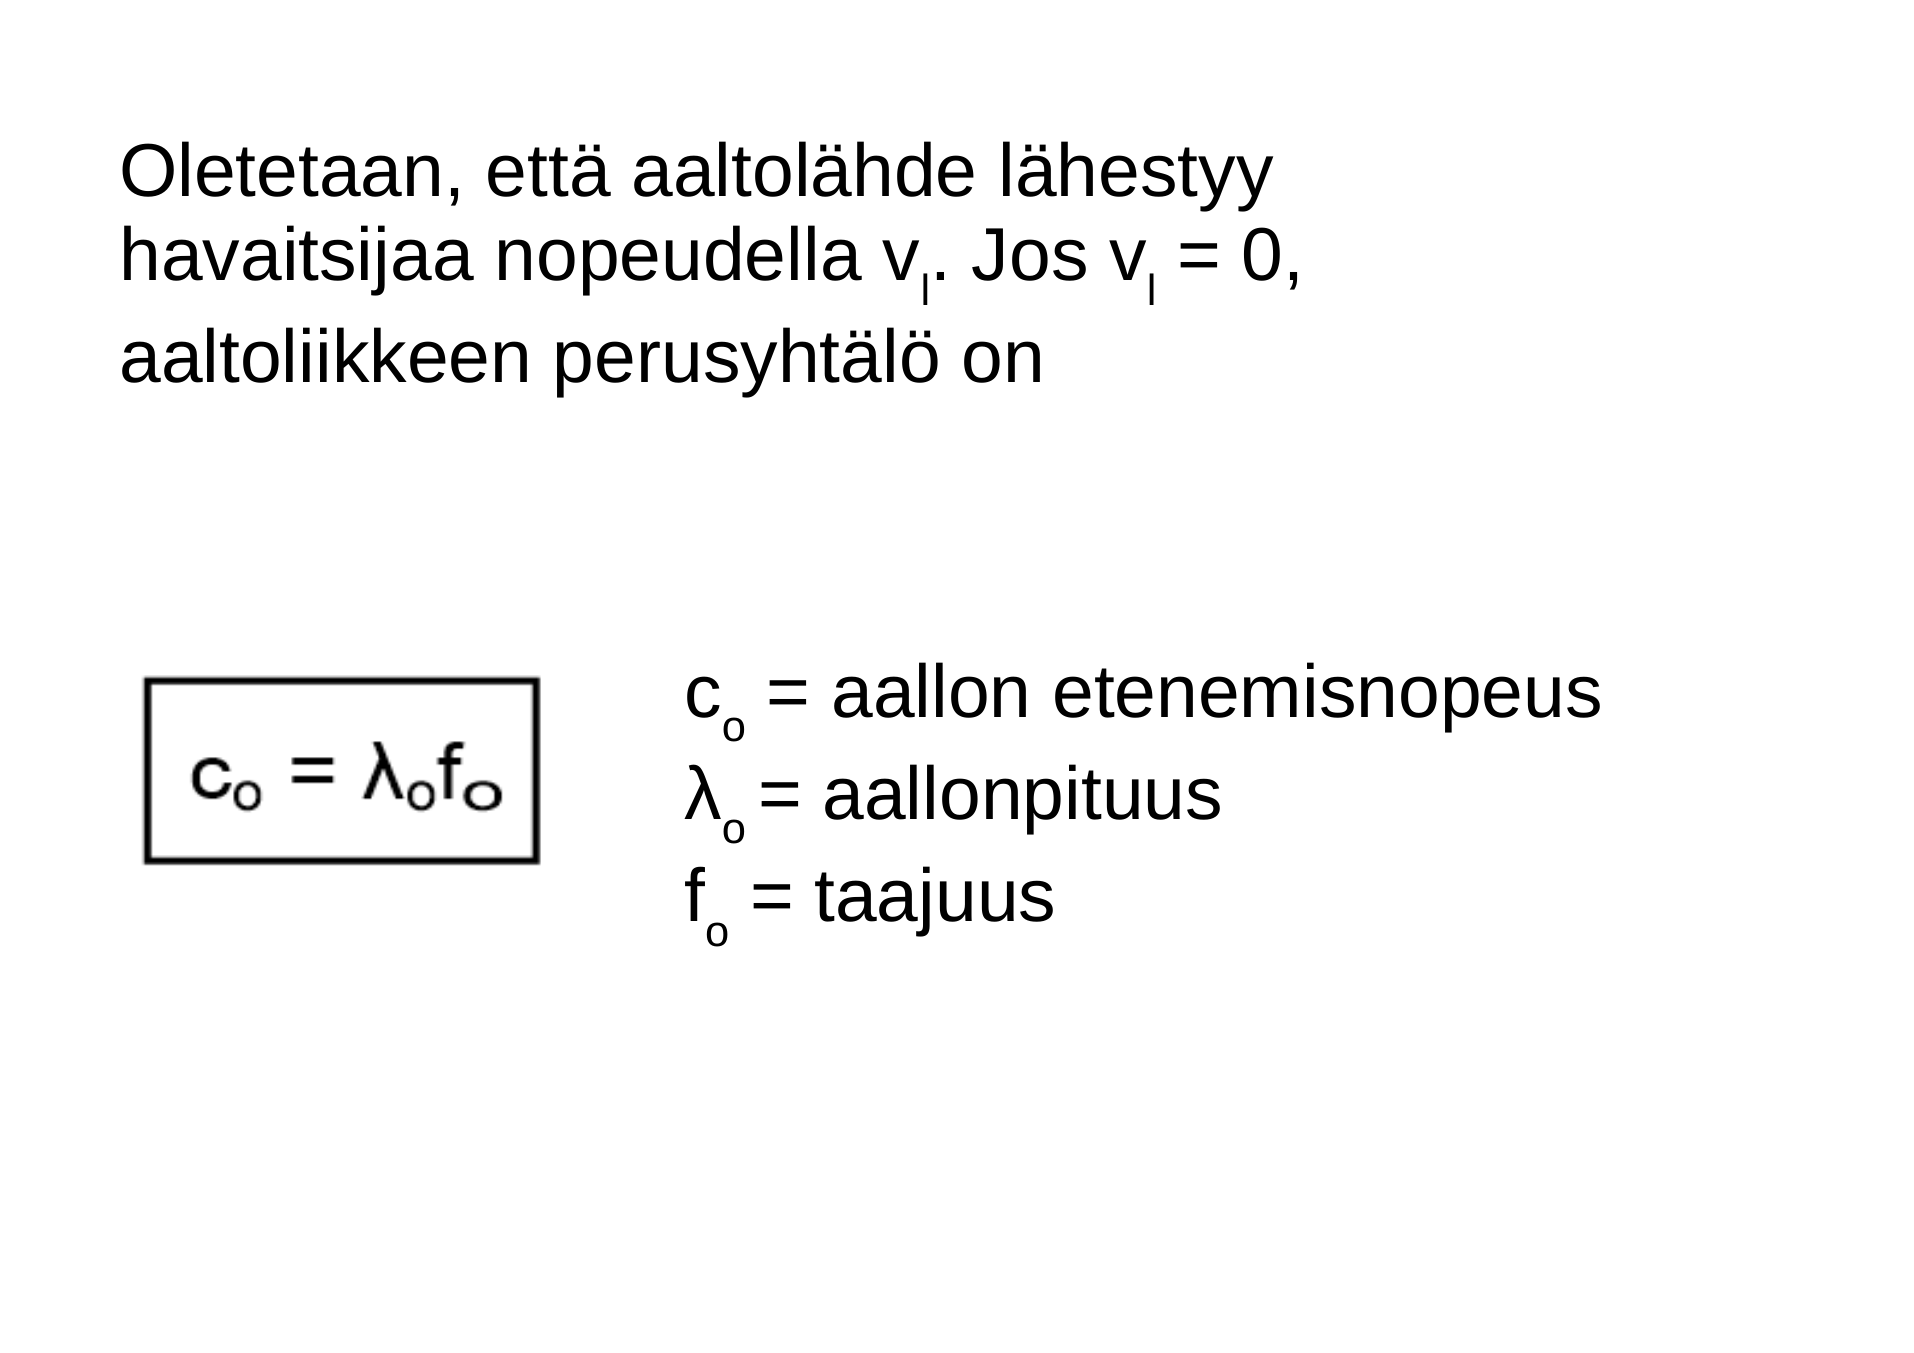

Oletetaan, että aaltolähde lähestyy havaitsijaa nopeudella vl. Jos vl = 0, aaltoliikkeen perusyhtälö on
co = aallon etenemisnopeus
λo = aallonpituus
fo = taajuus